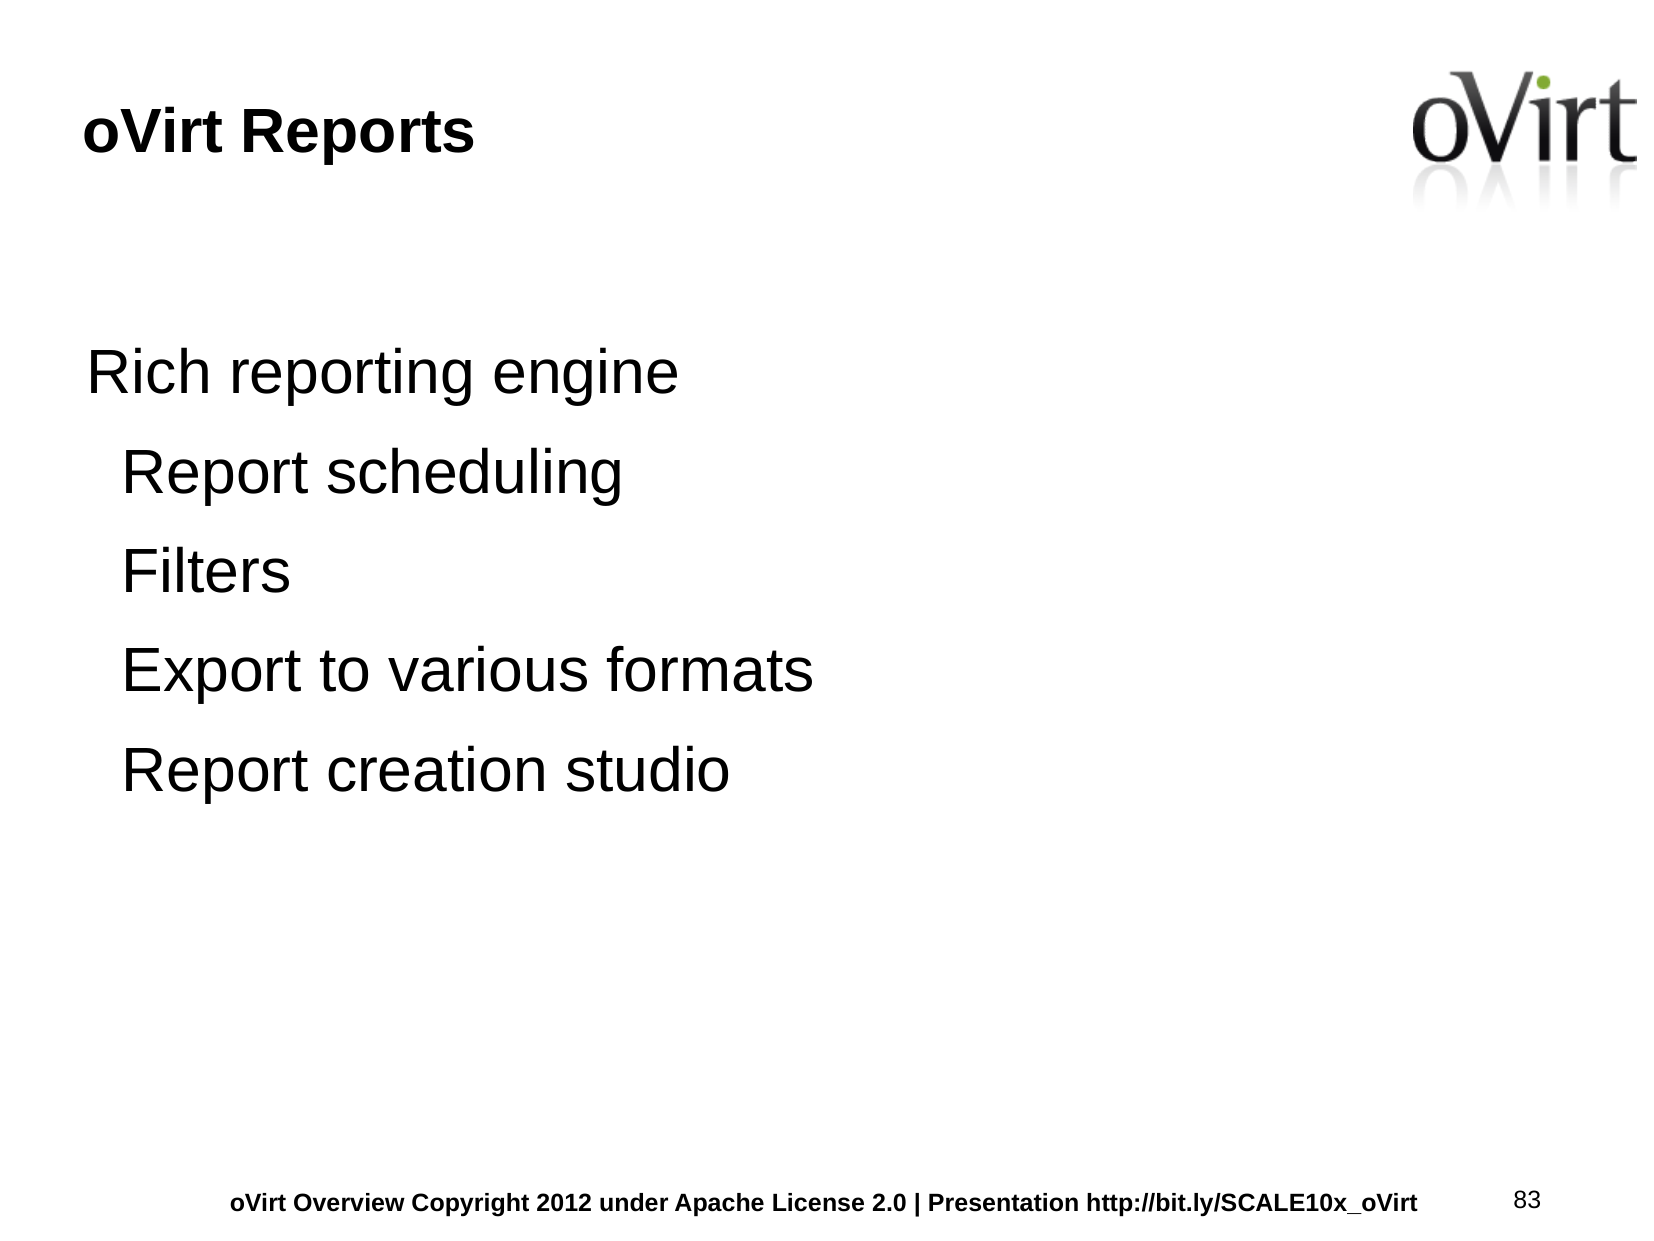

# oVirt Reports
Rich reporting engine
 Report scheduling
 Filters
 Export to various formats
 Report creation studio